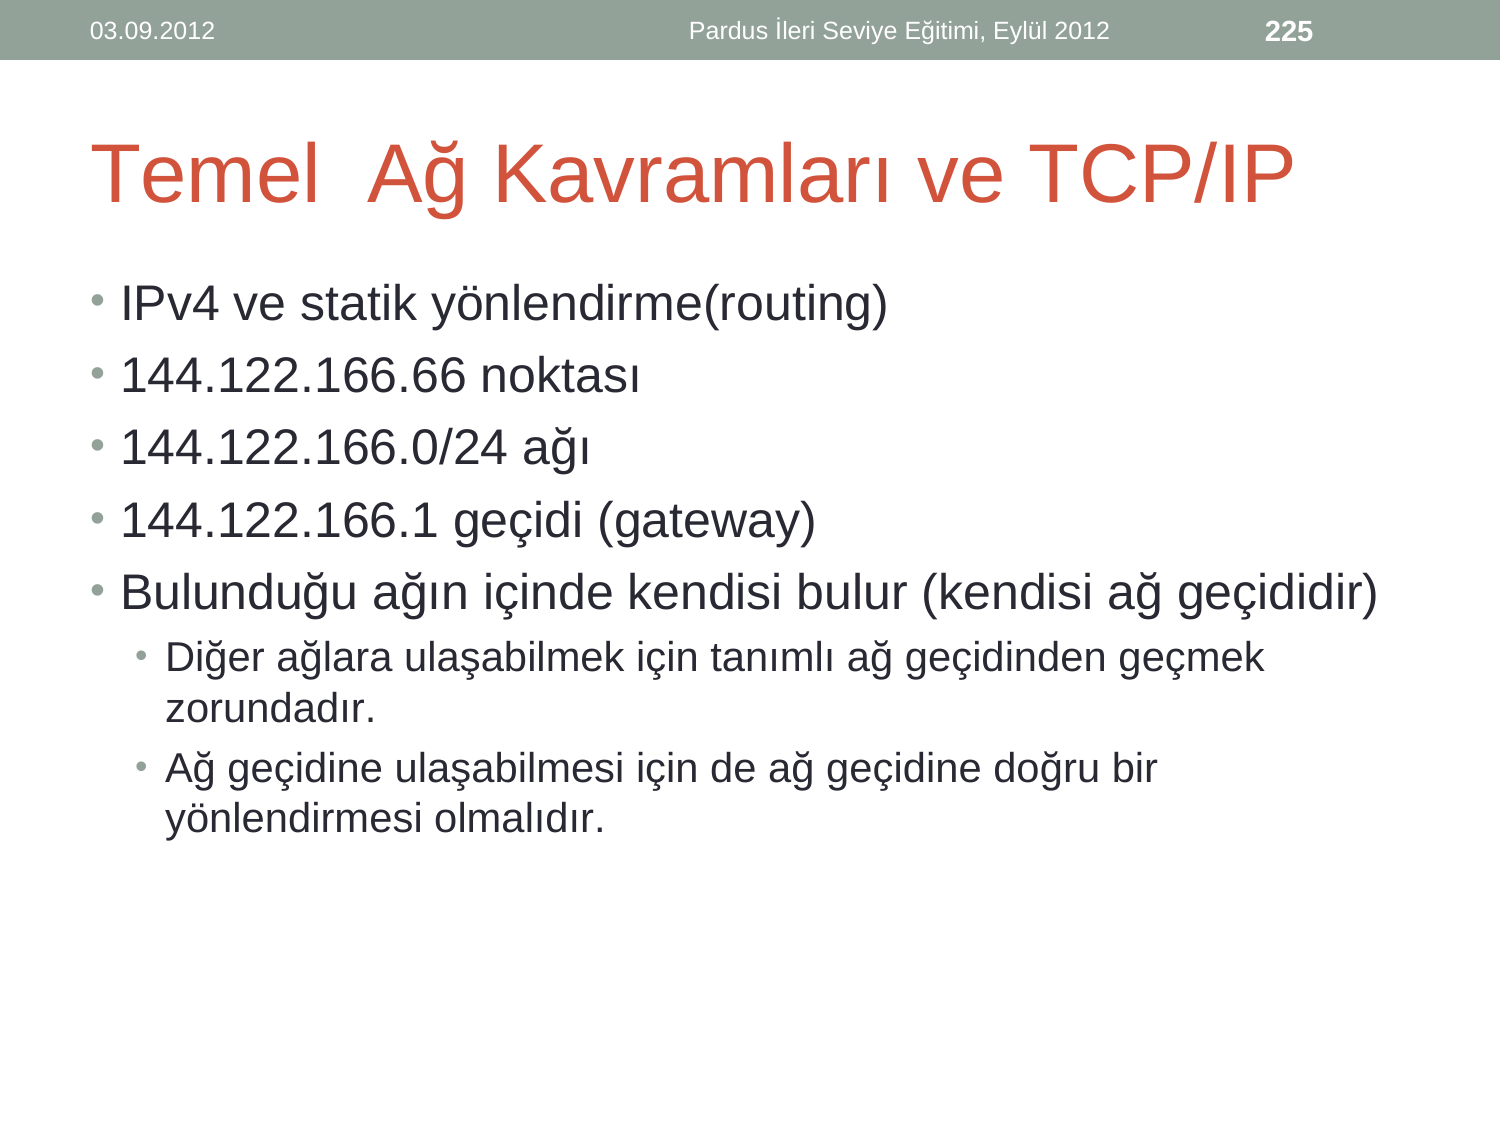

03.09.2012
Pardus İleri Seviye Eğitimi, Eylül 2012
# Temel Ağ Kavramları ve TCP/IP
IPv4 ve statik yönlendirme(routing)
144.122.166.66 noktası
144.122.166.0/24 ağı
144.122.166.1 geçidi (gateway)
Bulunduğu ağın içinde kendisi bulur (kendisi ağ geçididir)
Diğer ağlara ulaşabilmek için tanımlı ağ geçidinden geçmek zorundadır.
Ağ geçidine ulaşabilmesi için de ağ geçidine doğru bir yönlendirmesi olmalıdır.